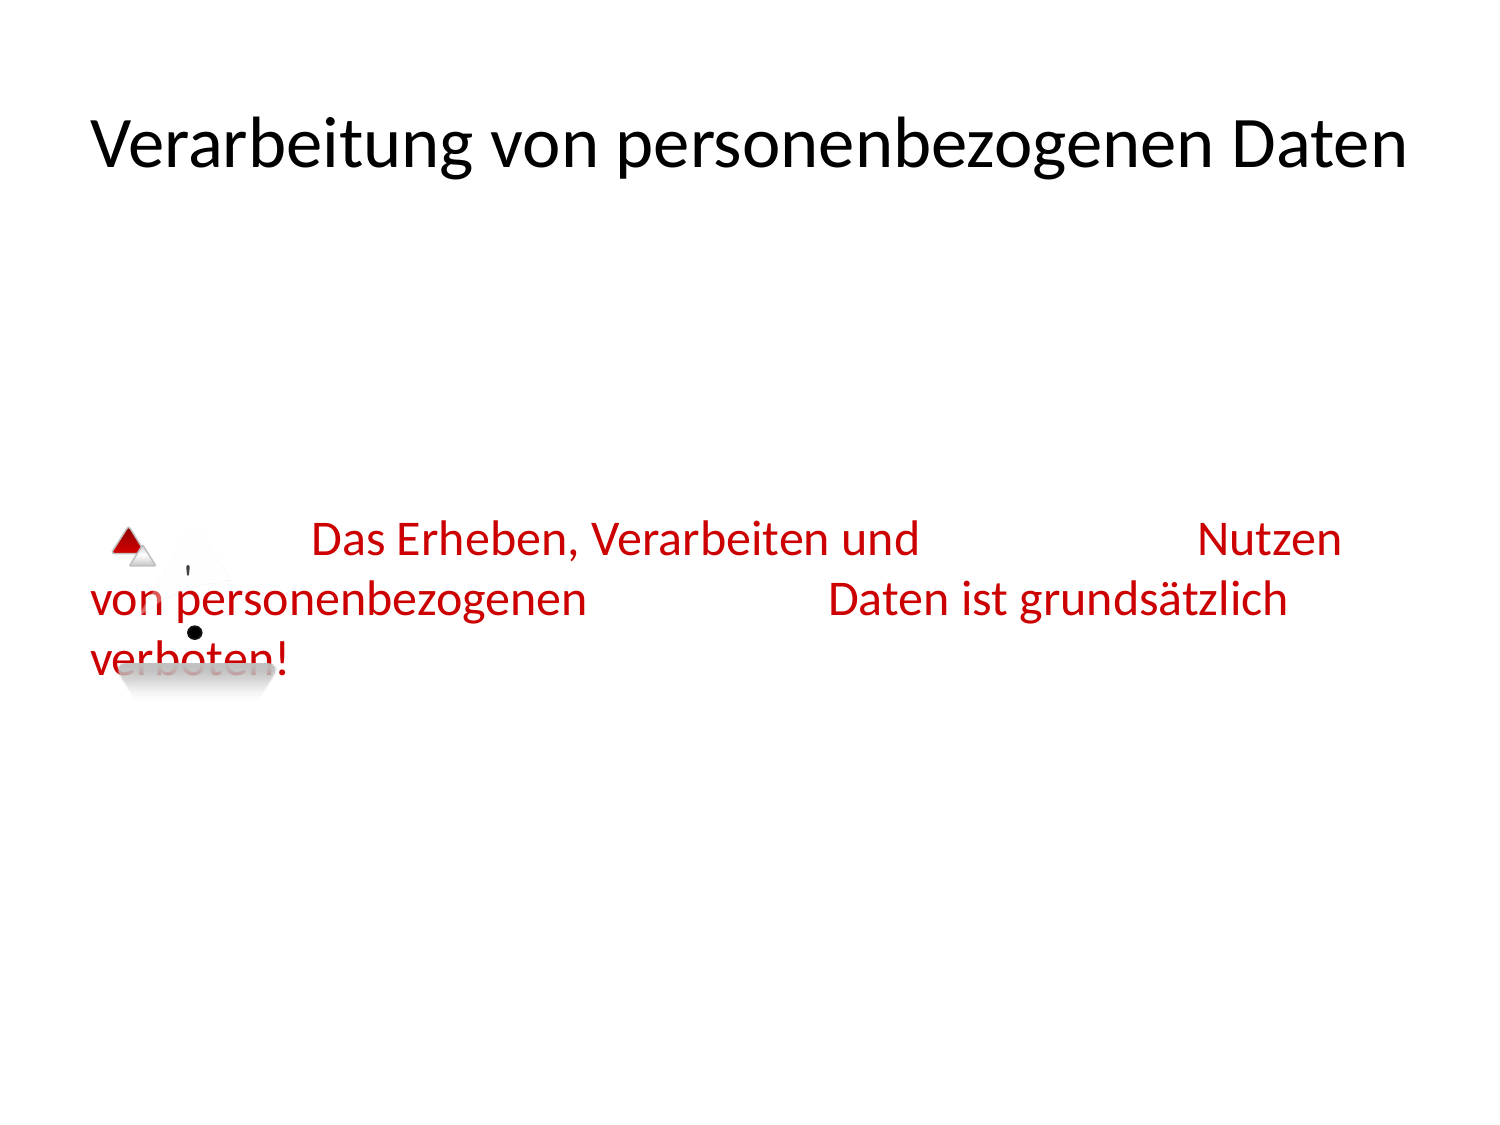

# Verarbeitung von personenbezogenen Daten
			Das Erheben, Verarbeiten und 				Nutzen von personenbezogenen 				Daten ist grundsätzlich verboten!